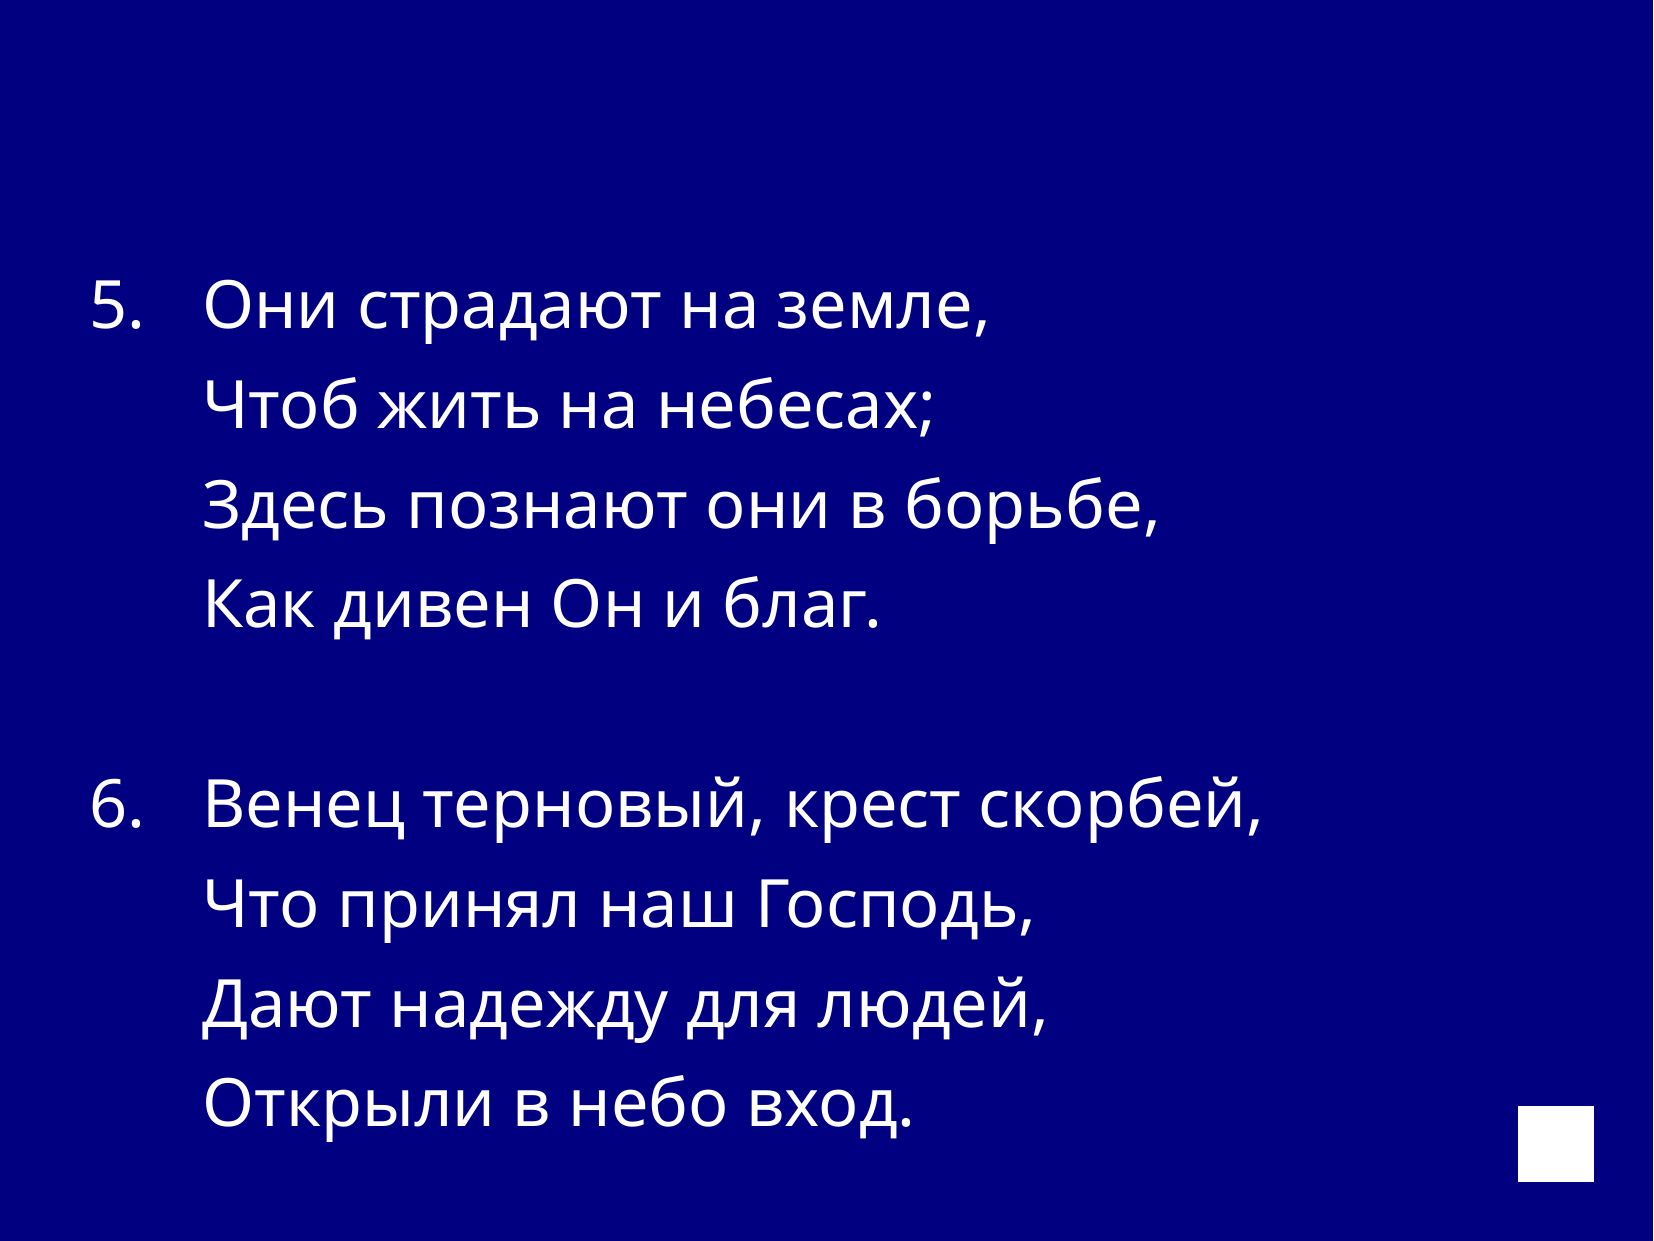

5.	Они страдают на земле,
	Чтоб жить на небесах;
	Здесь познают они в борьбе,
	Как дивен Он и благ.
6.	Венец терновый, крест скорбей,
	Что принял наш Господь,
	Дают надежду для людей,
	Открыли в небо вход.